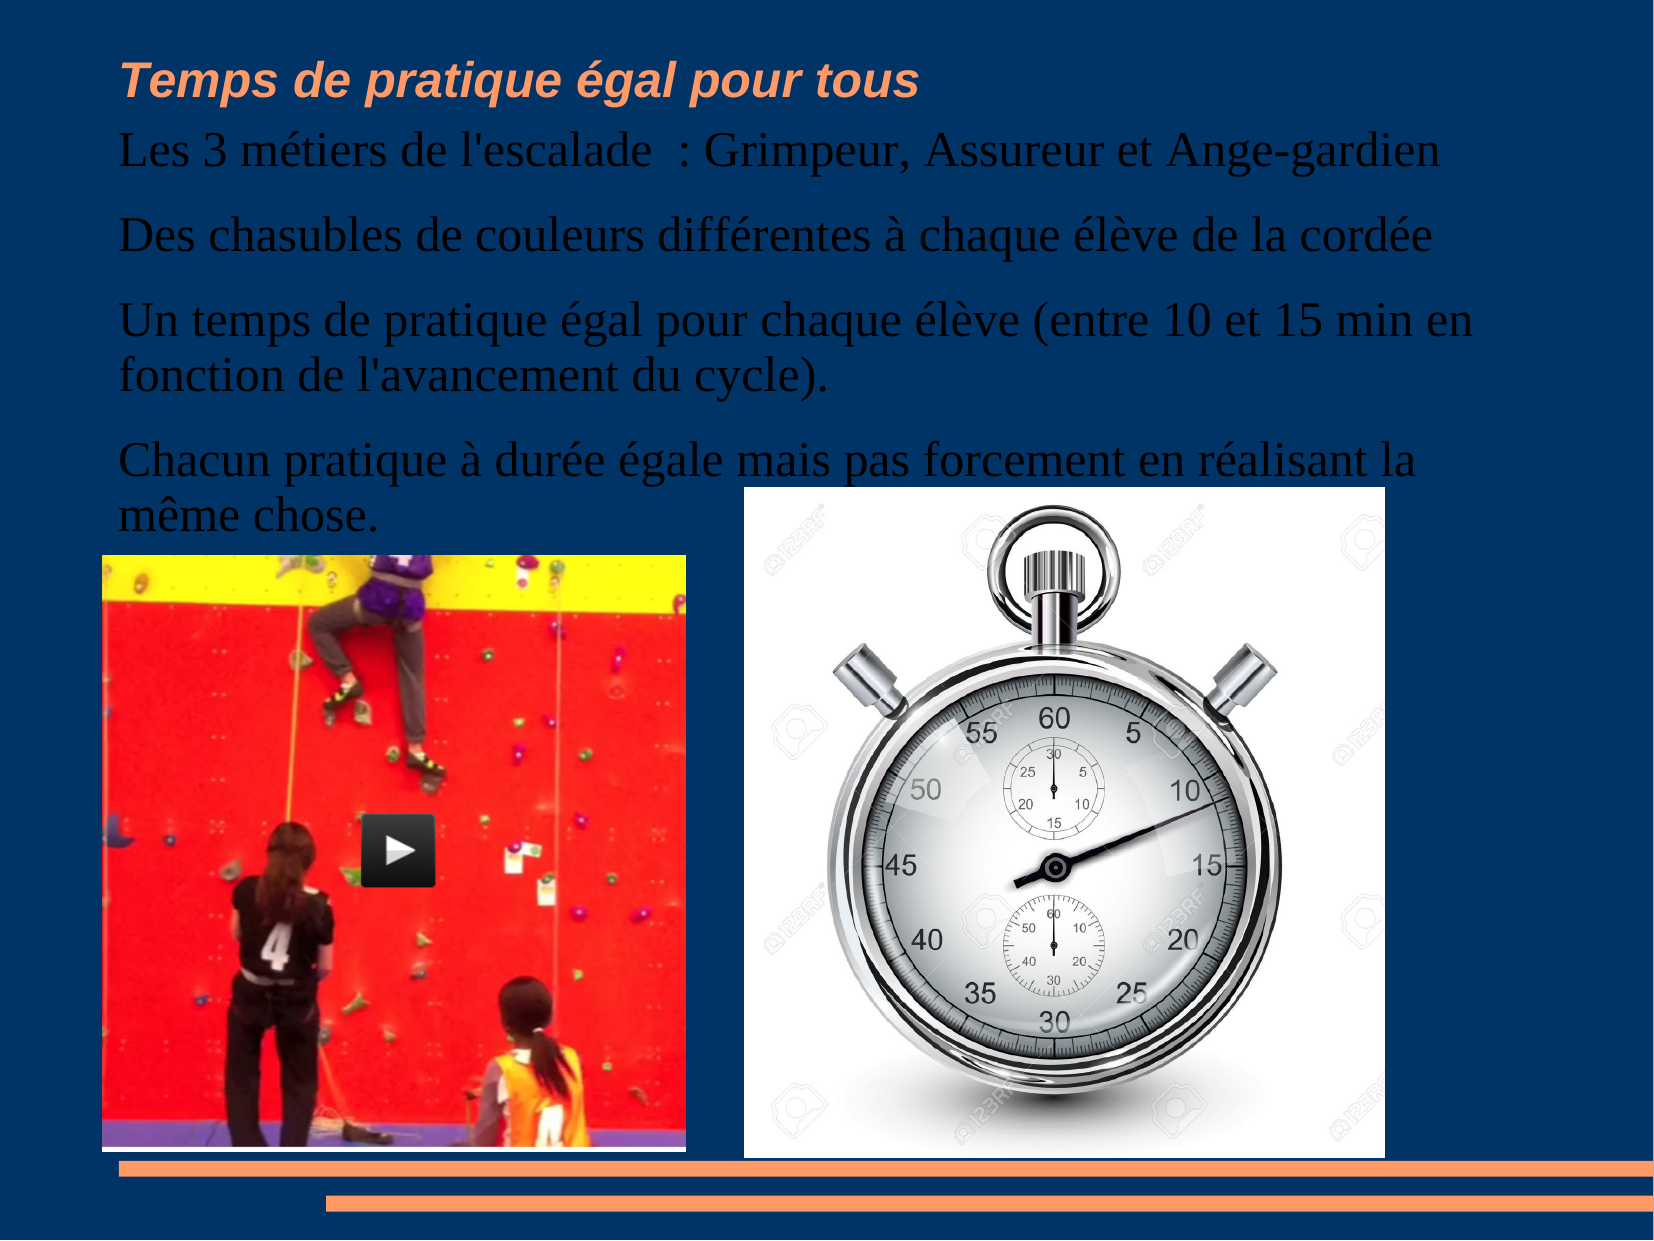

# Temps de pratique égal pour tous
Les 3 métiers de l'escalade  : Grimpeur, Assureur et Ange-gardien
Des chasubles de couleurs différentes à chaque élève de la cordée
Un temps de pratique égal pour chaque élève (entre 10 et 15 min en fonction de l'avancement du cycle).
Chacun pratique à durée égale mais pas forcement en réalisant la même chose.